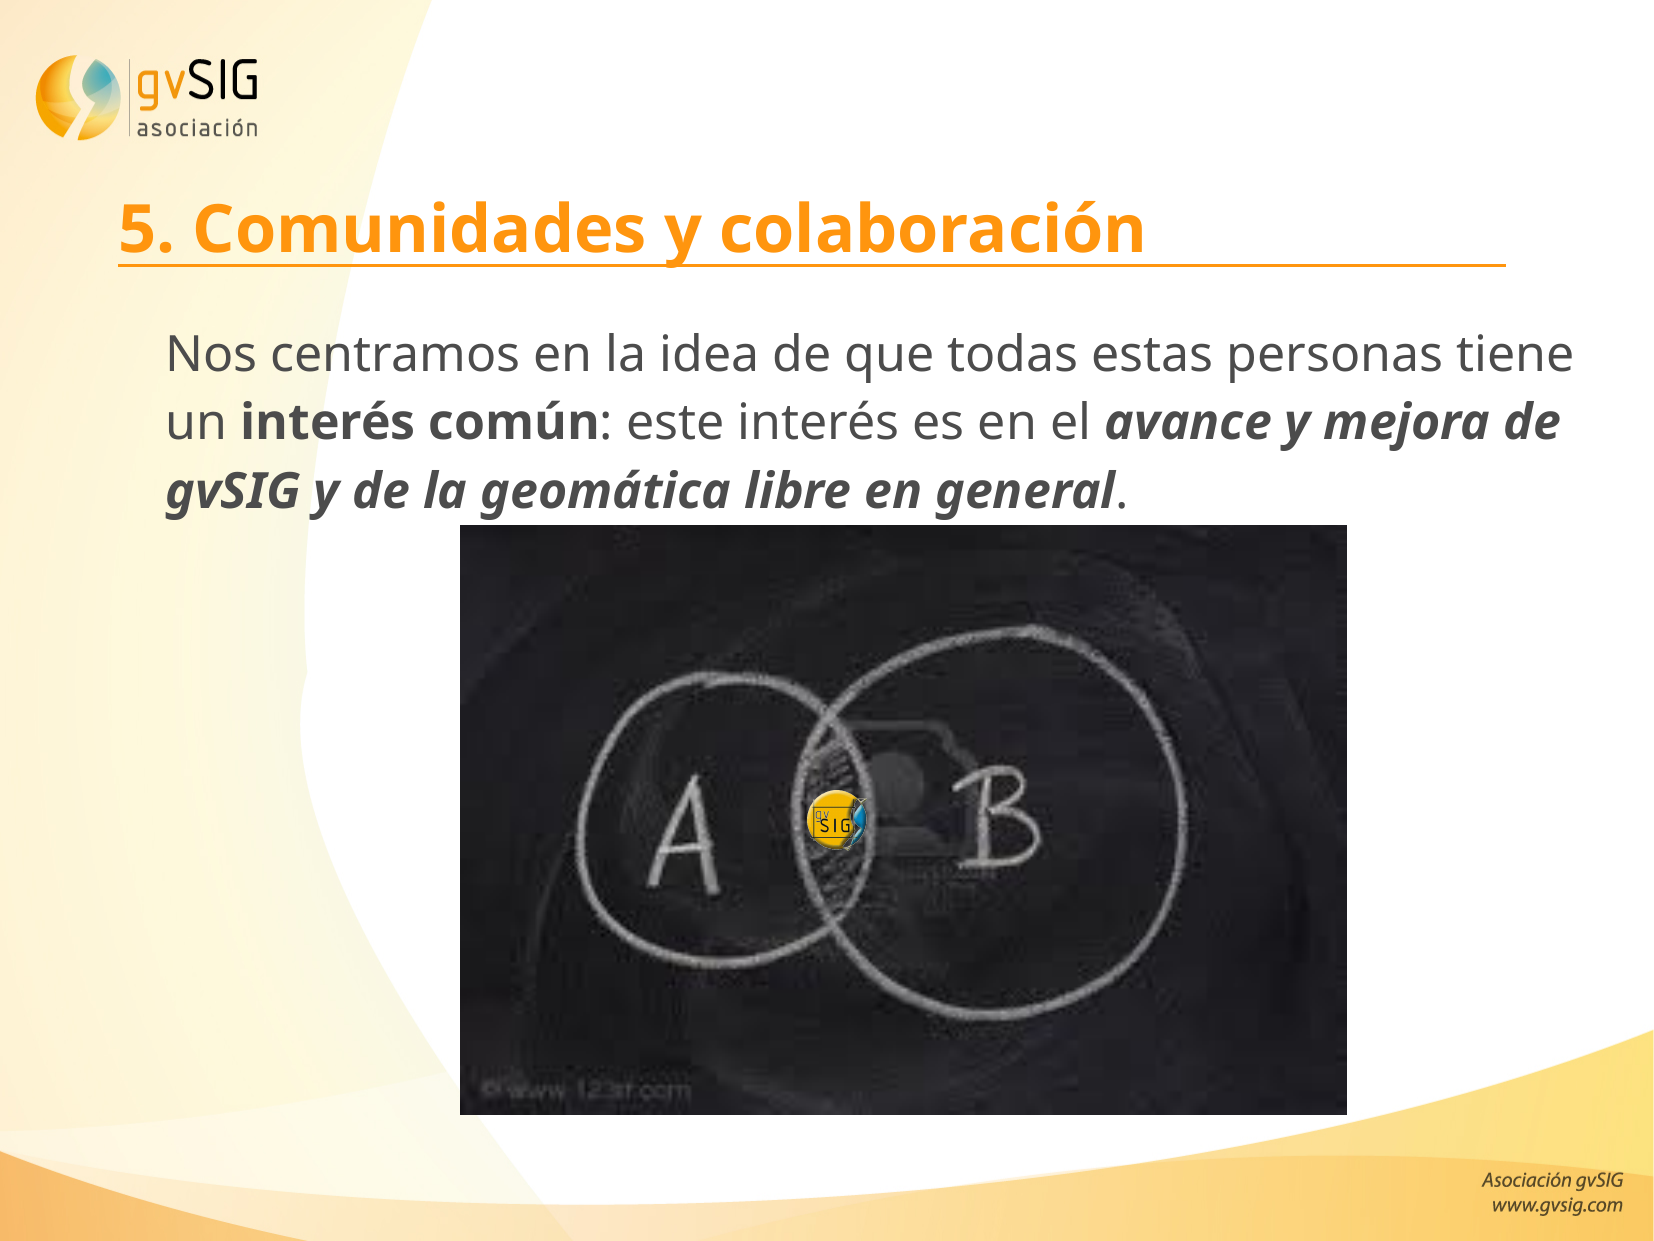

5. Comunidades y colaboración
# Nos centramos en la idea de que todas estas personas tiene un interés común: este interés es en el avance y mejora de gvSIG y de la geomática libre en general.